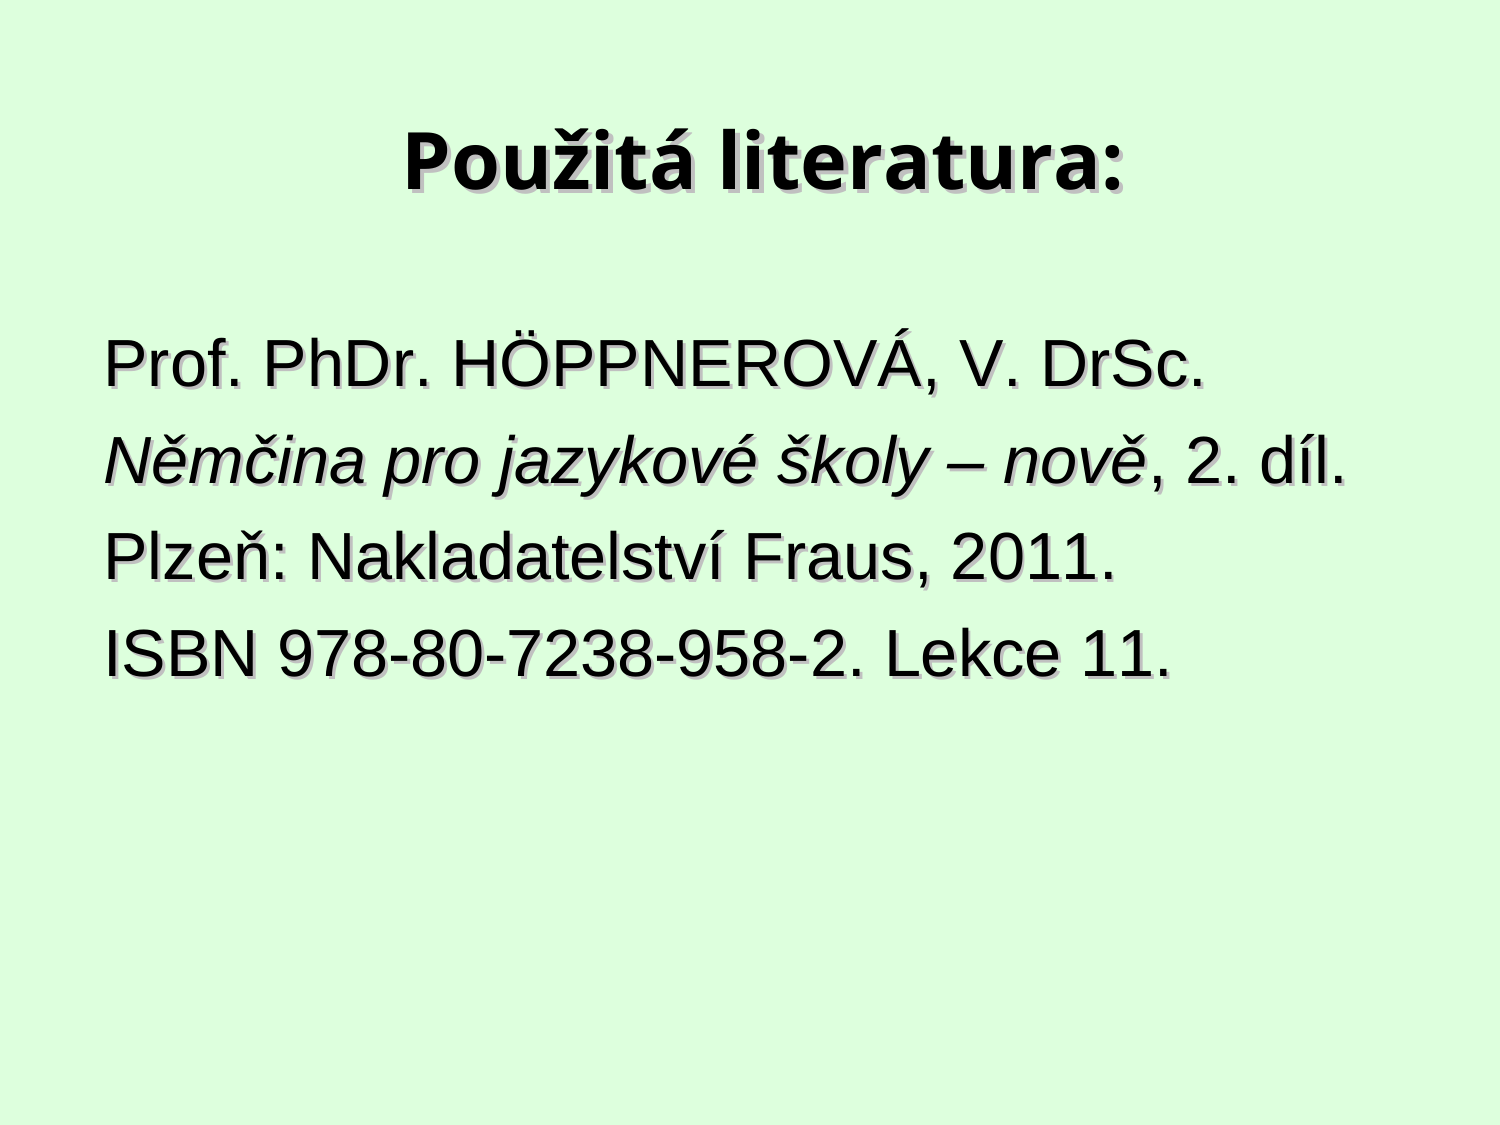

# Použitá literatura:
Prof. PhDr. HÖPPNEROVÁ, V. DrSc.
Němčina pro jazykové školy – nově, 2. díl.
Plzeň: Nakladatelství Fraus, 2011.
ISBN 978-80-7238-958-2. Lekce 11.